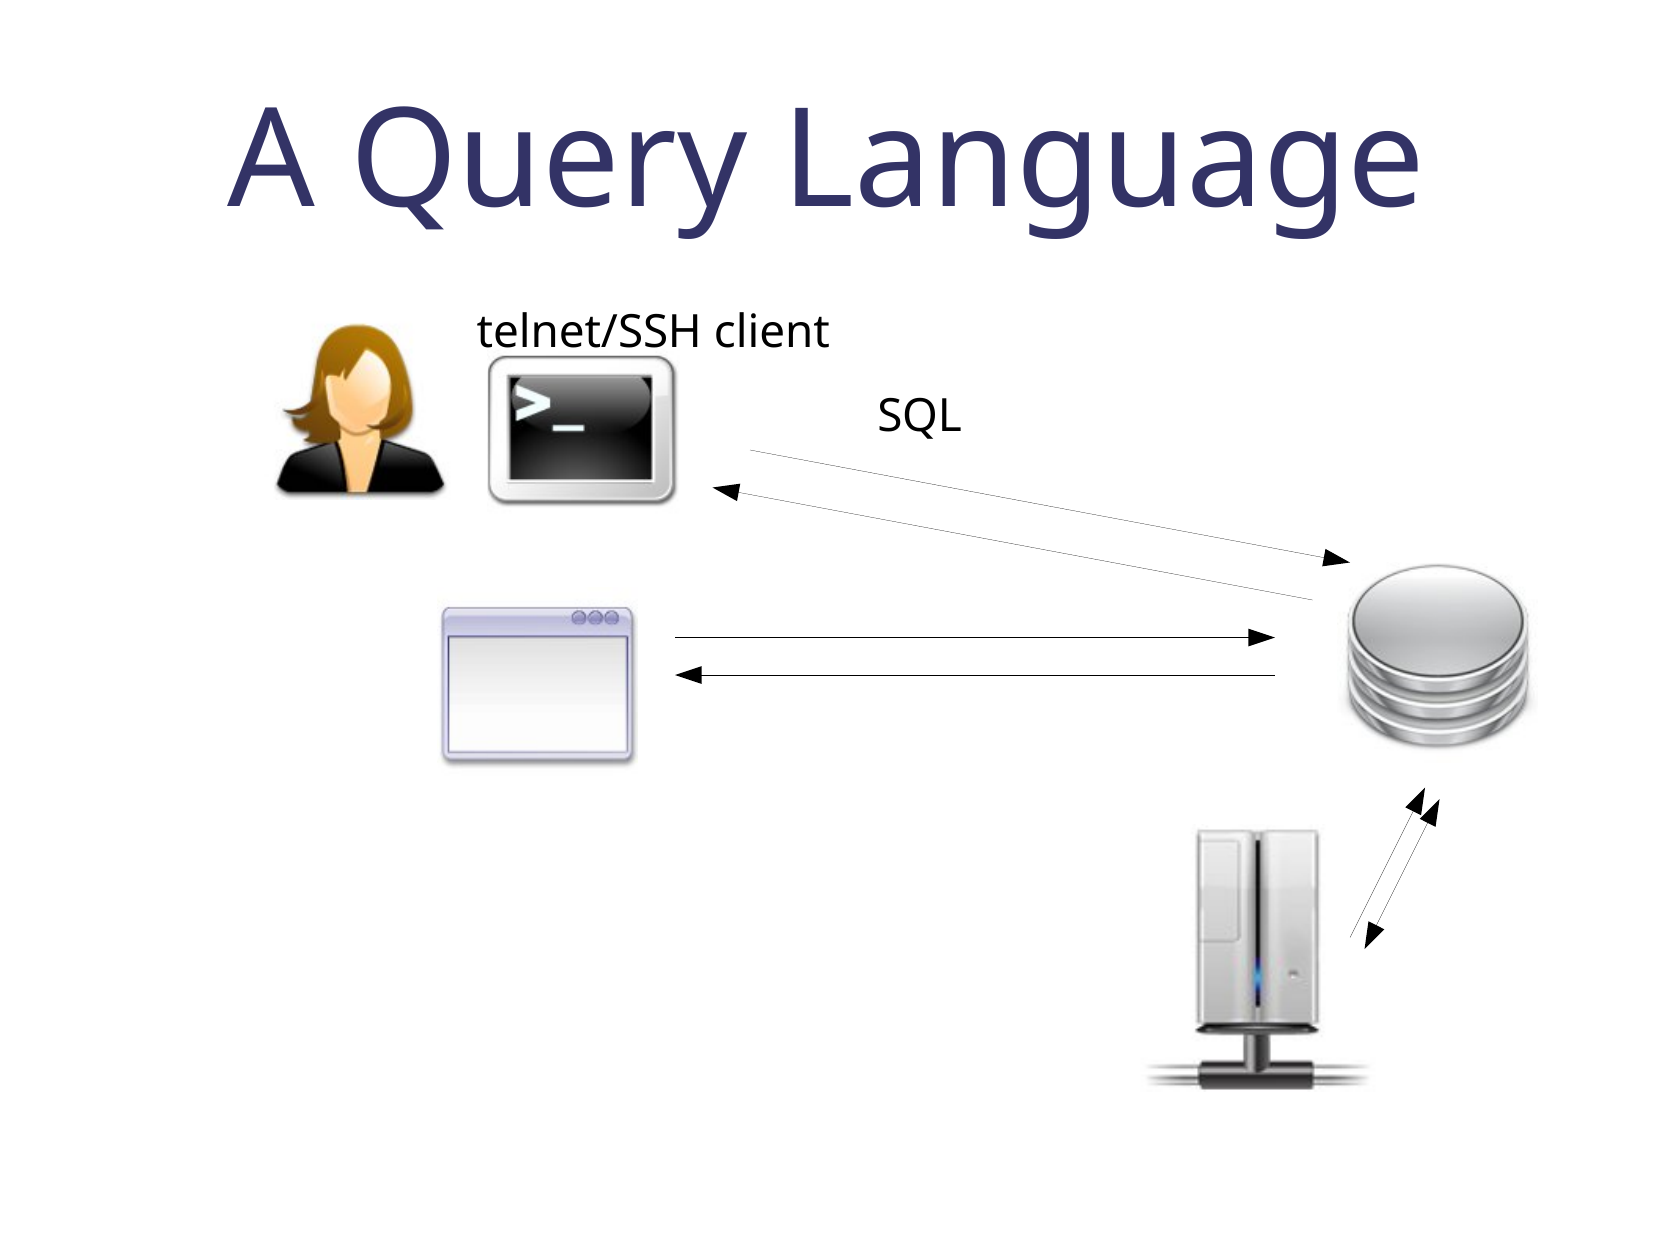

# A Query Language
 telnet/SSH client
SQL